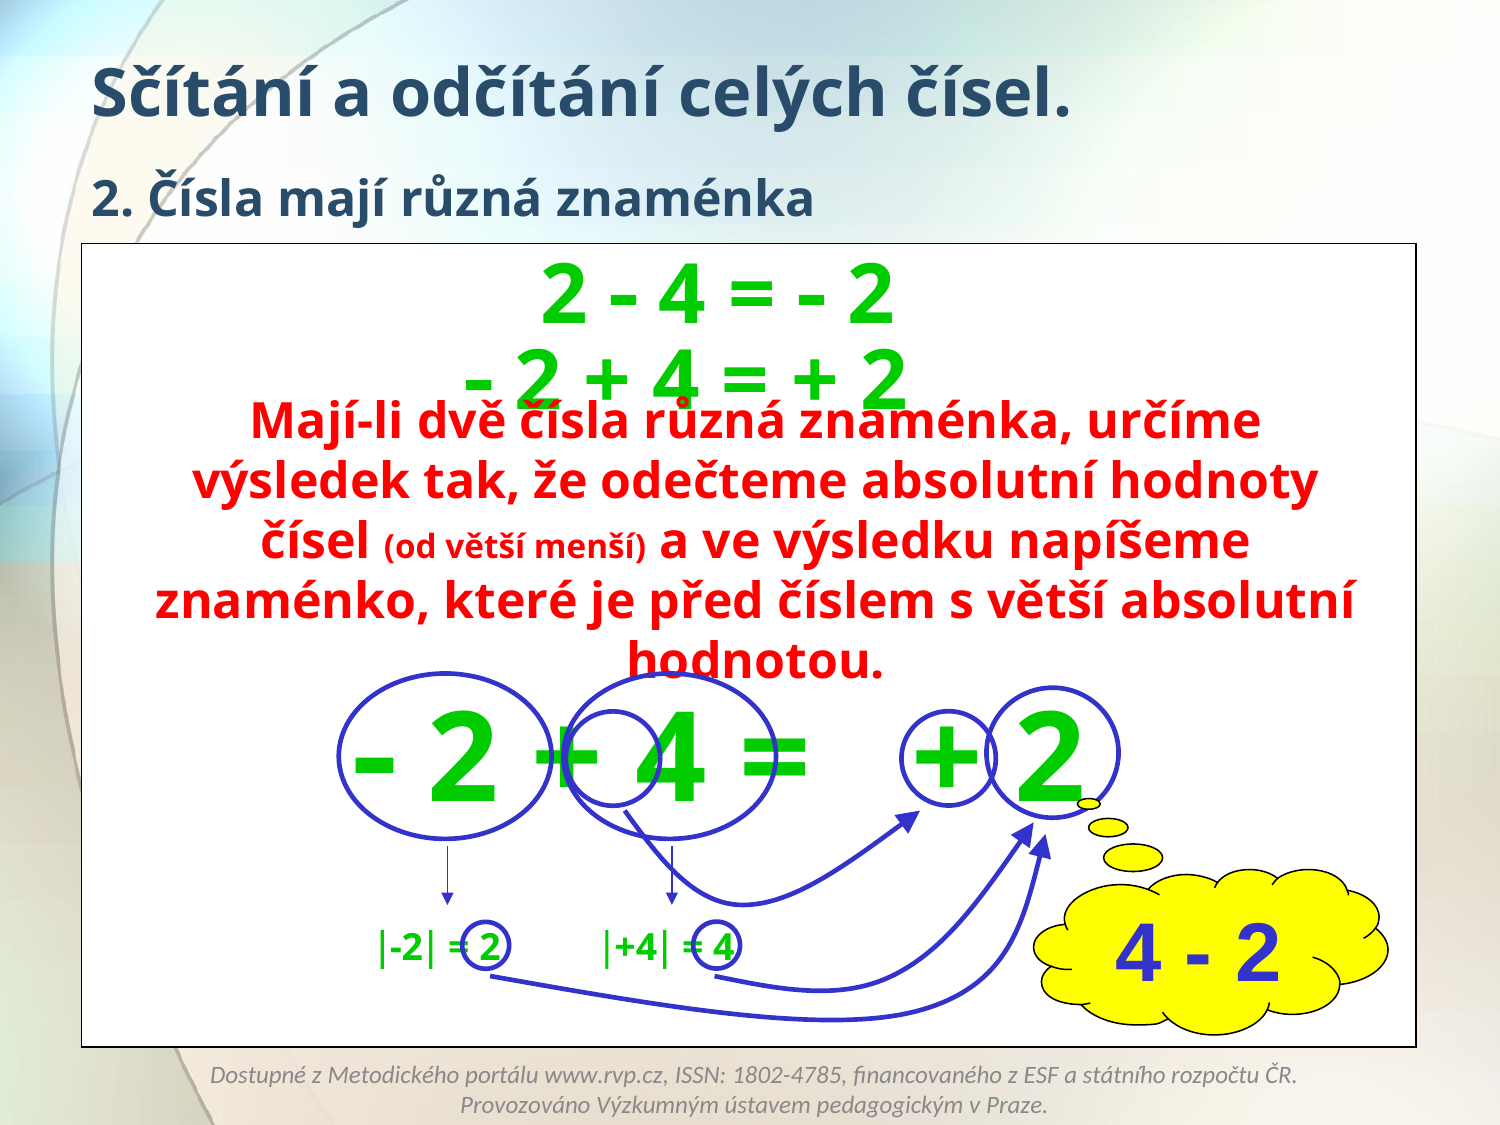

Sčítání a odčítání celých čísel.
2. Čísla mají různá znaménka
2  4 =  2
 2 + 4 = + 2
Mají-li dvě čísla různá znaménka, určíme výsledek tak, že odečteme absolutní hodnoty čísel (od větší menší) a ve výsledku napíšeme znaménko, které je před číslem s větší absolutní hodnotou.
 2 + 4 =
+
2
4 - 2
-2 = 2
+4 = 4